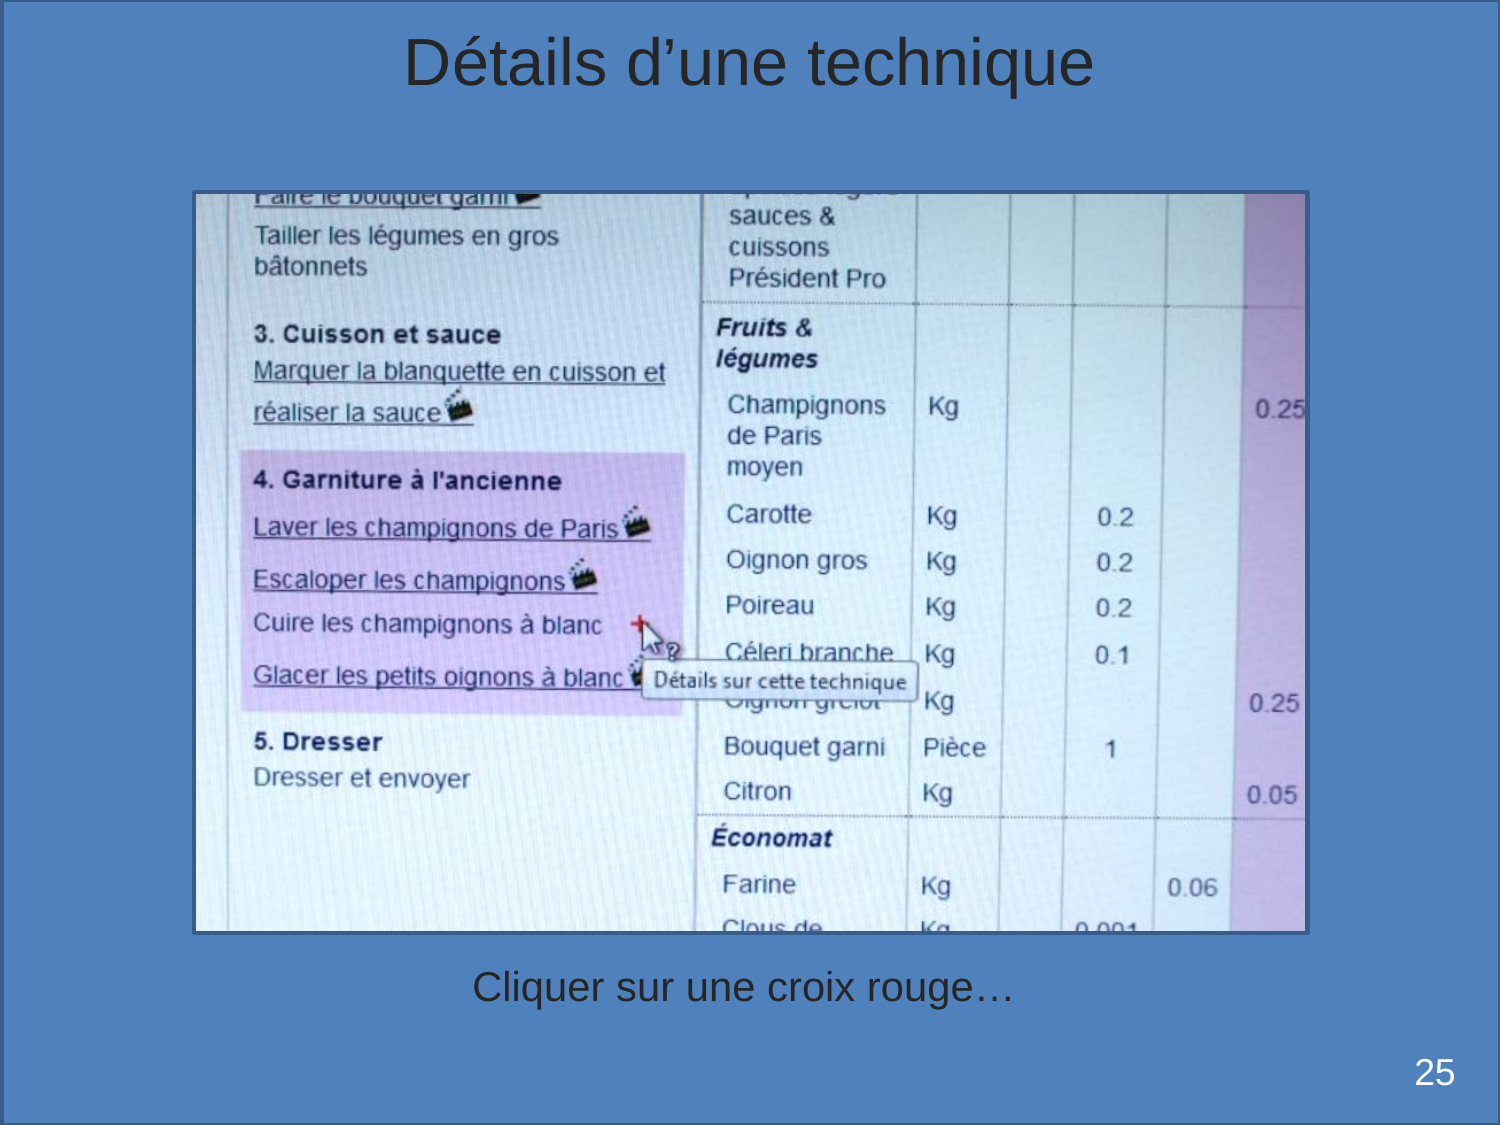

Détails d’une technique
# Cliquer sur une croix rouge…